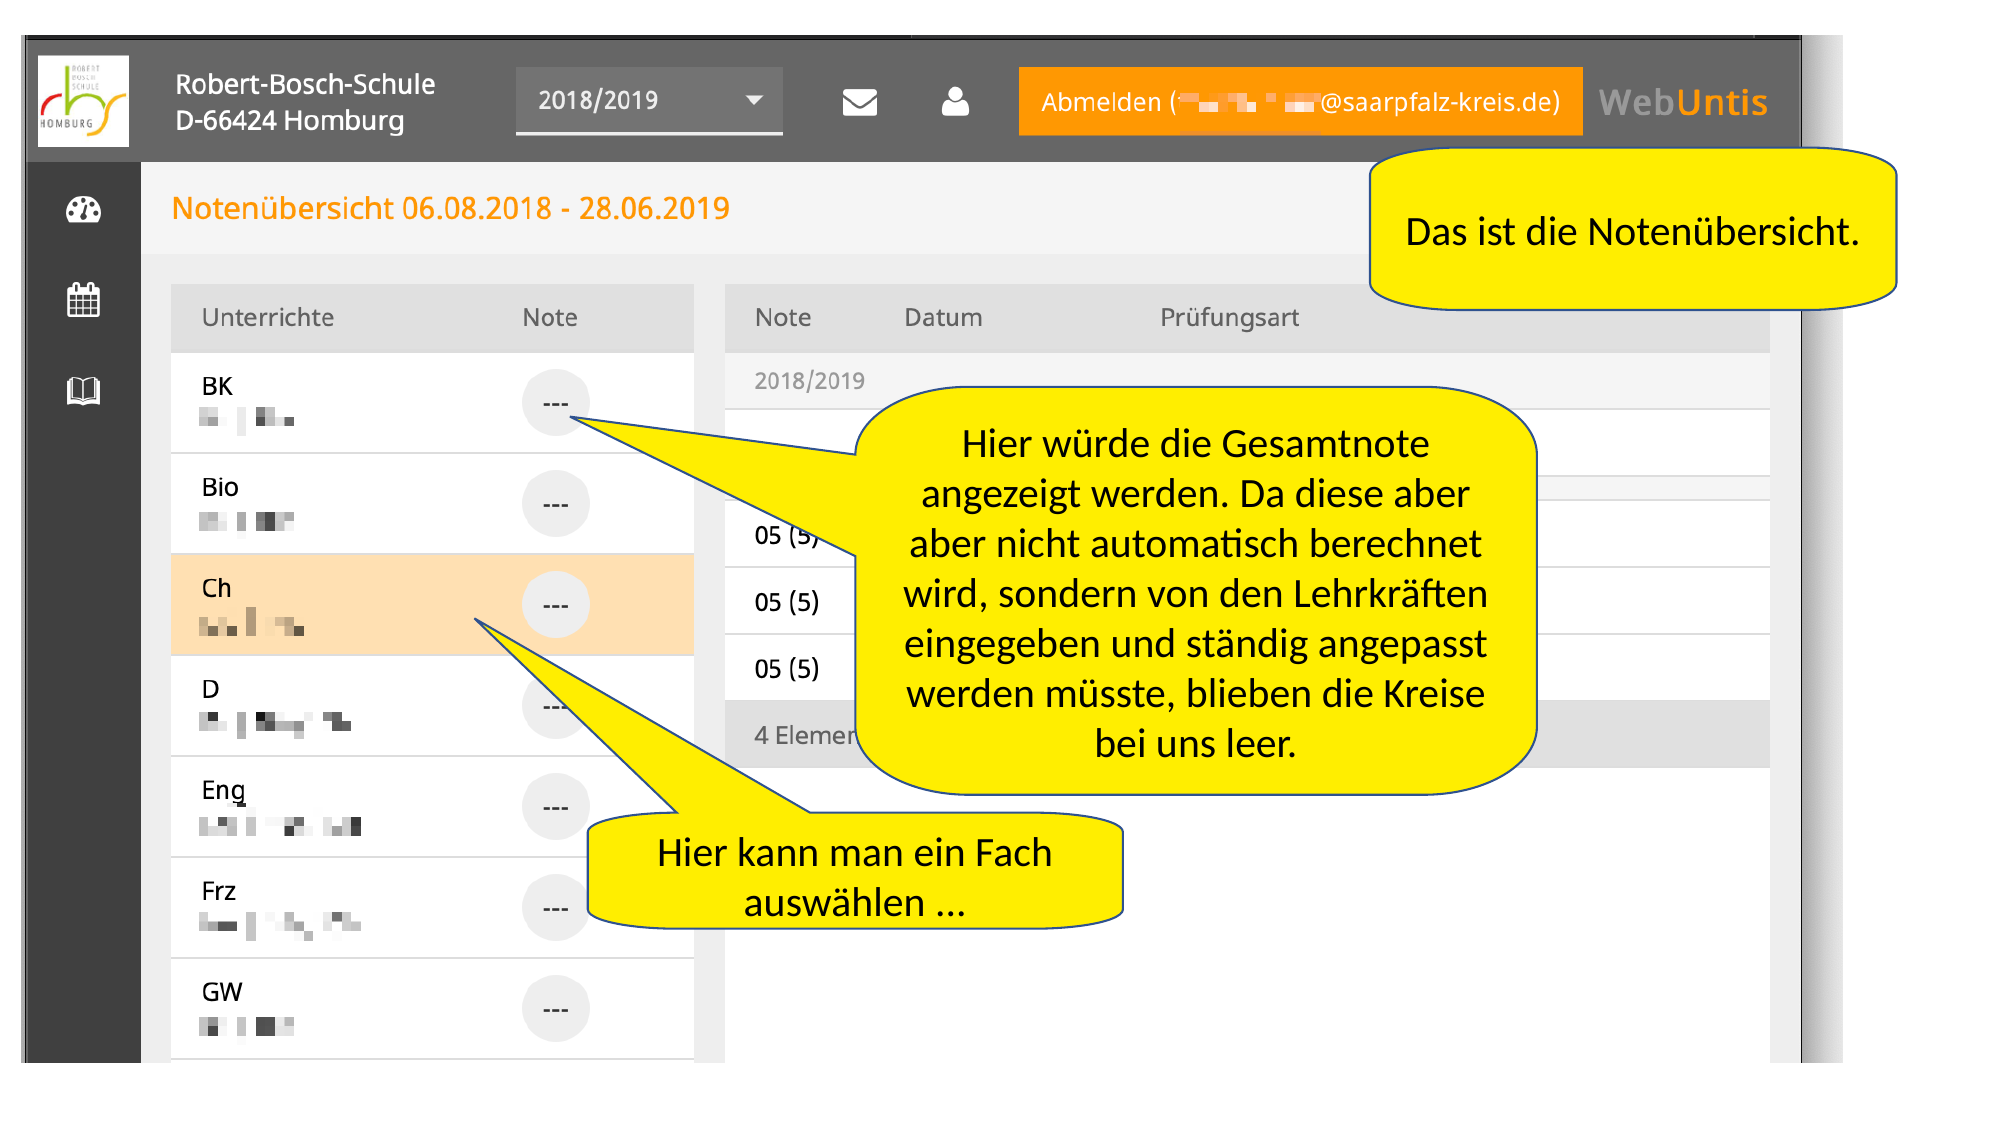

Das ist die Notenübersicht.
Hier würde die Gesamtnote angezeigt werden. Da diese aber aber nicht automatisch berechnet wird, sondern von den Lehrkräften eingegeben und ständig angepasst werden müsste, blieben die Kreise bei uns leer.
Hier kann man ein Fach auswählen ...